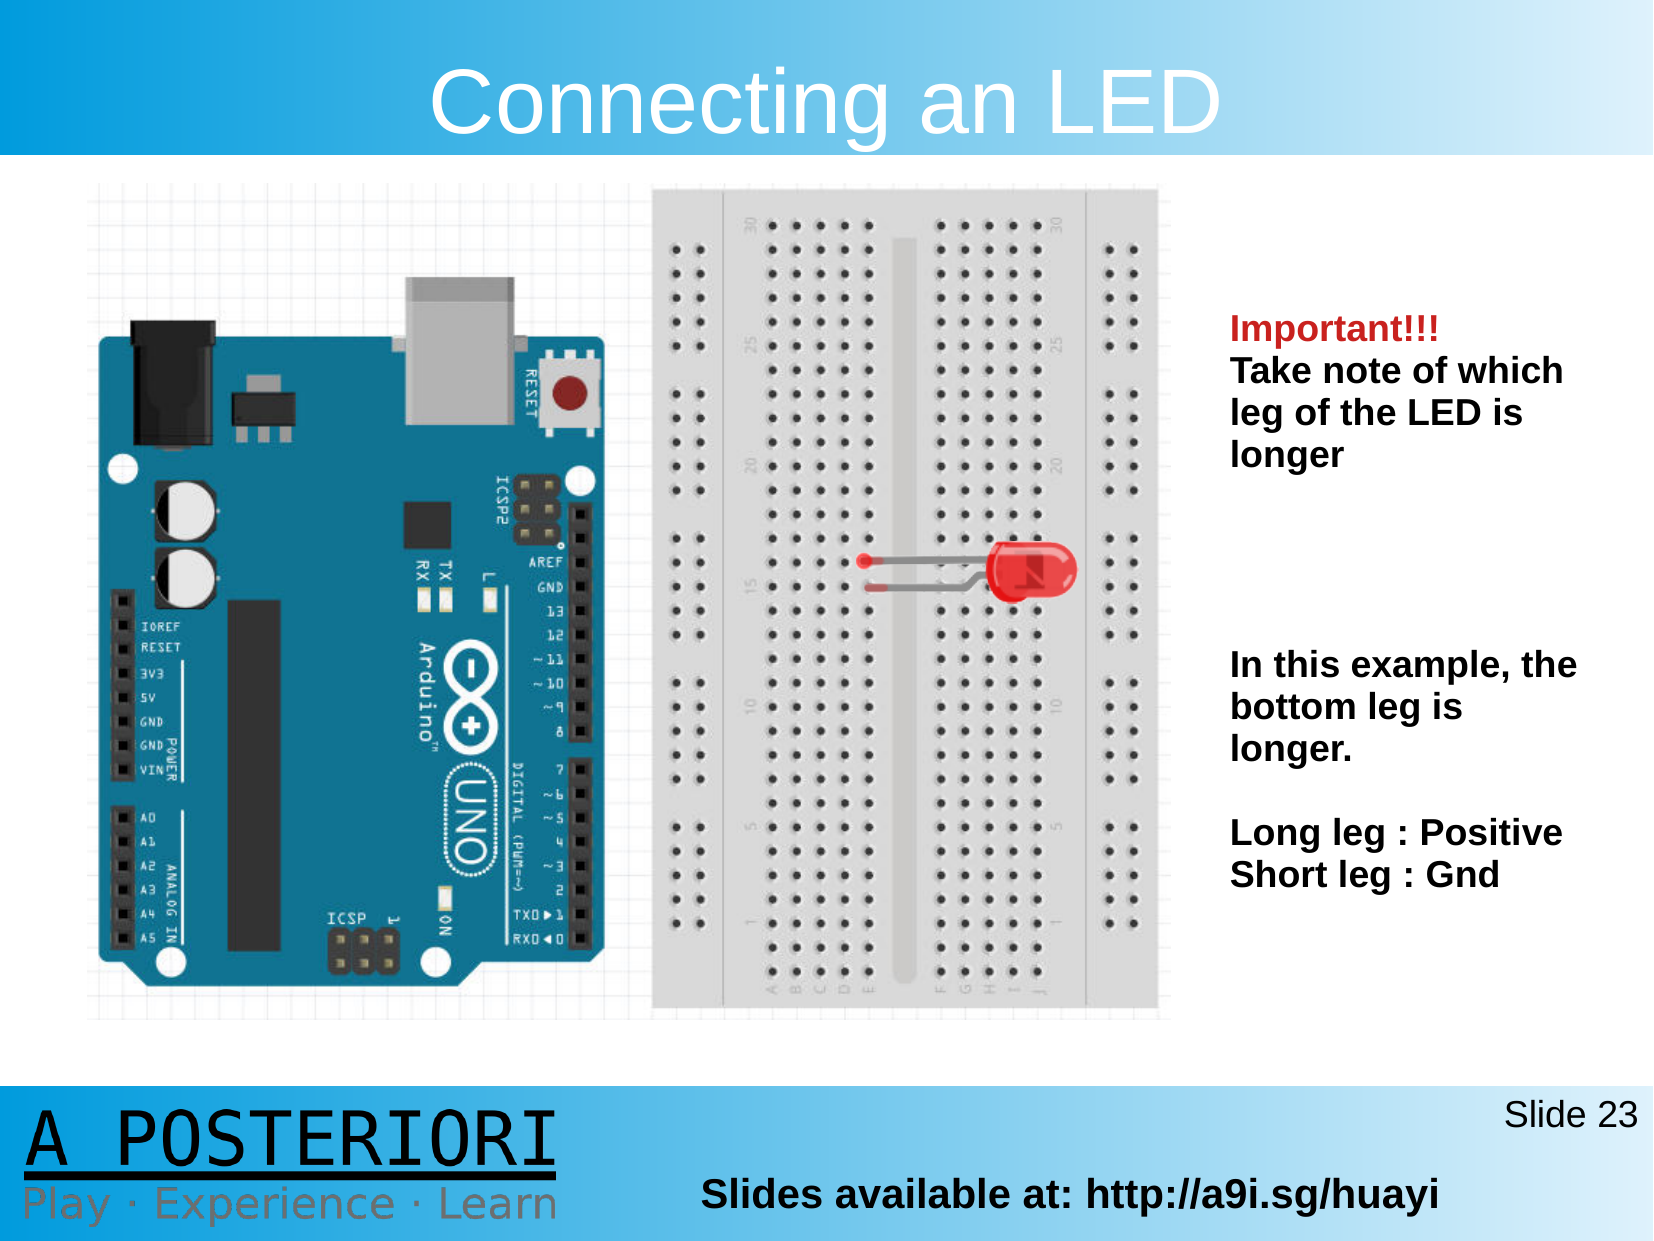

# Connecting an LED
Important!!!
Take note of which leg of the LED is longer
In this example, the bottom leg is longer.
Long leg : Positive
Short leg : Gnd